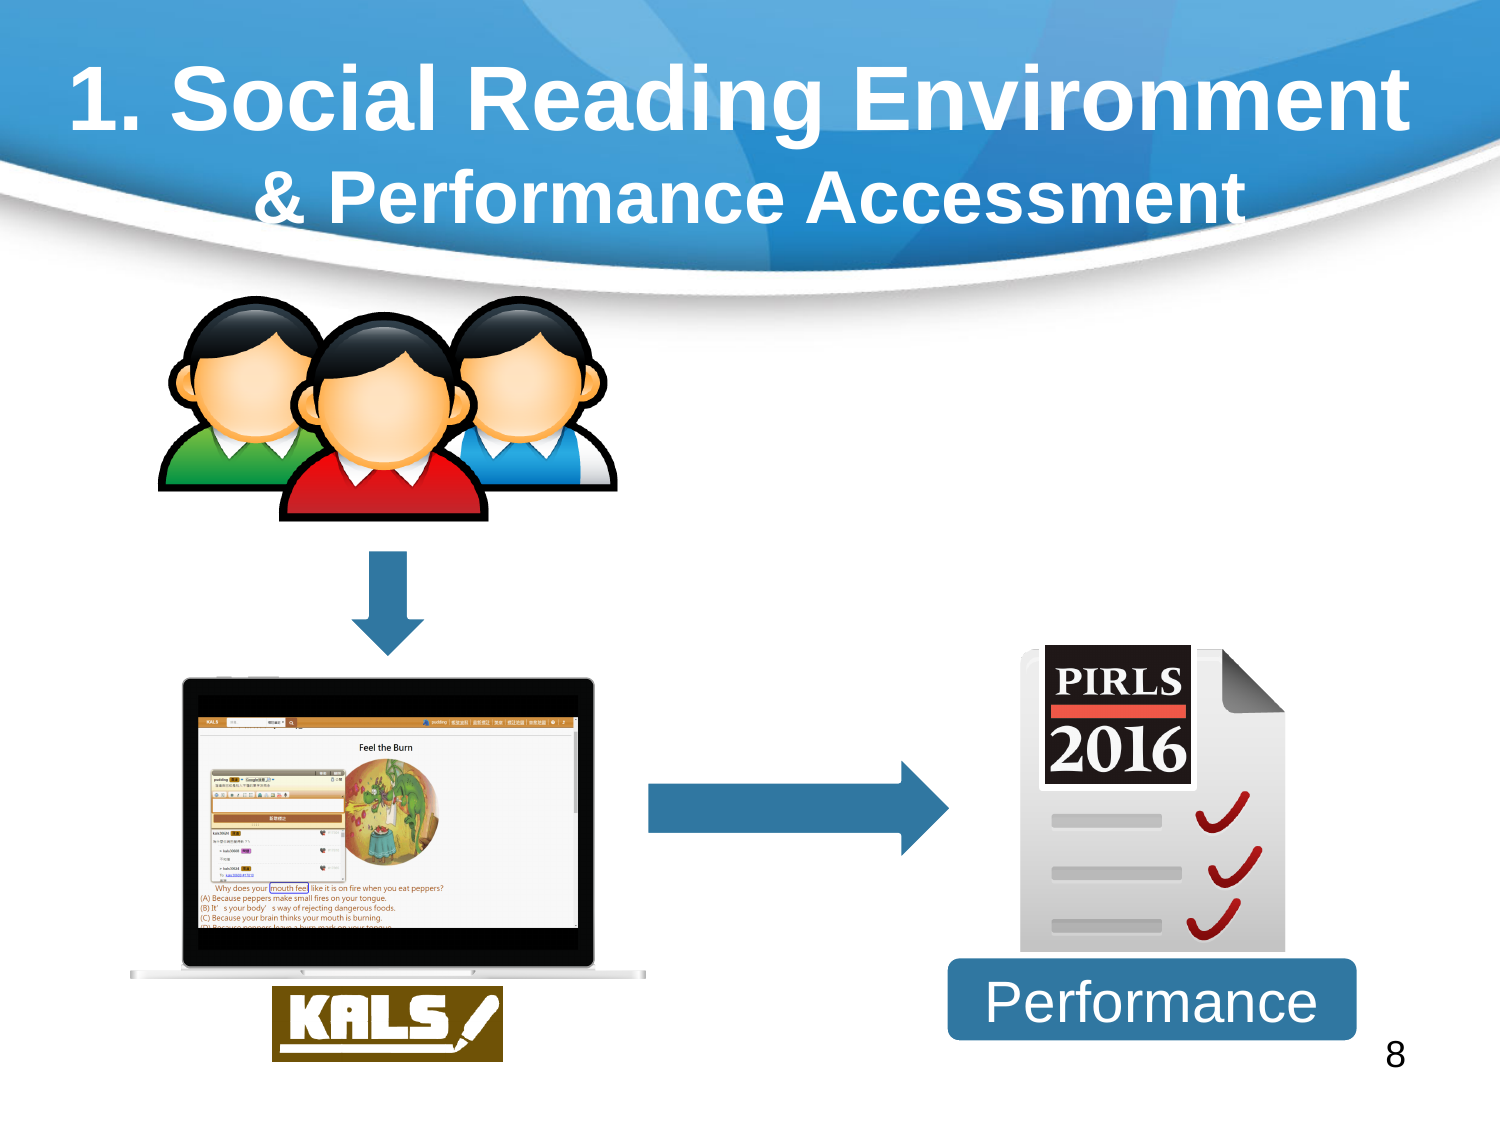

# 1. Social Reading Environment & Performance Accessment
Performance